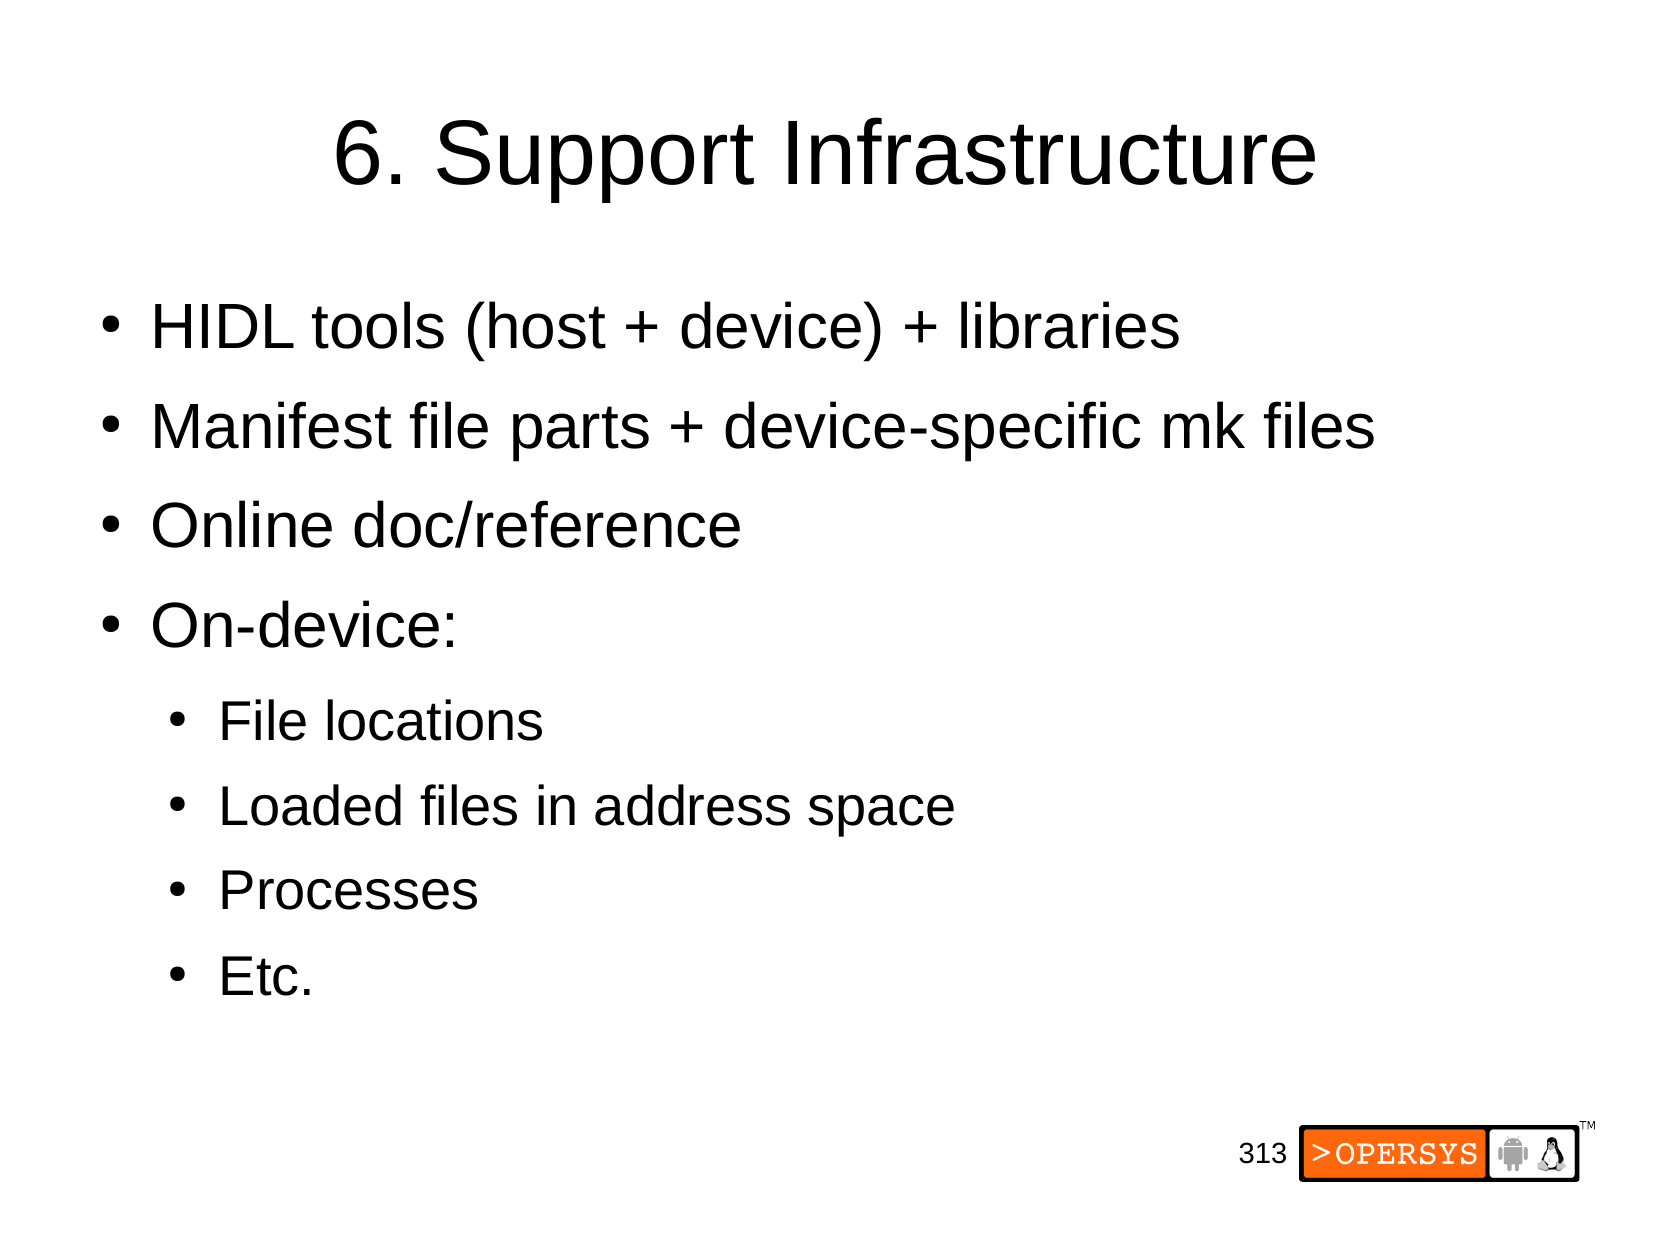

# 6. Support Infrastructure
HIDL tools (host + device) + libraries
Manifest file parts + device-specific mk files
Online doc/reference
On-device:
File locations
Loaded files in address space
Processes
Etc.